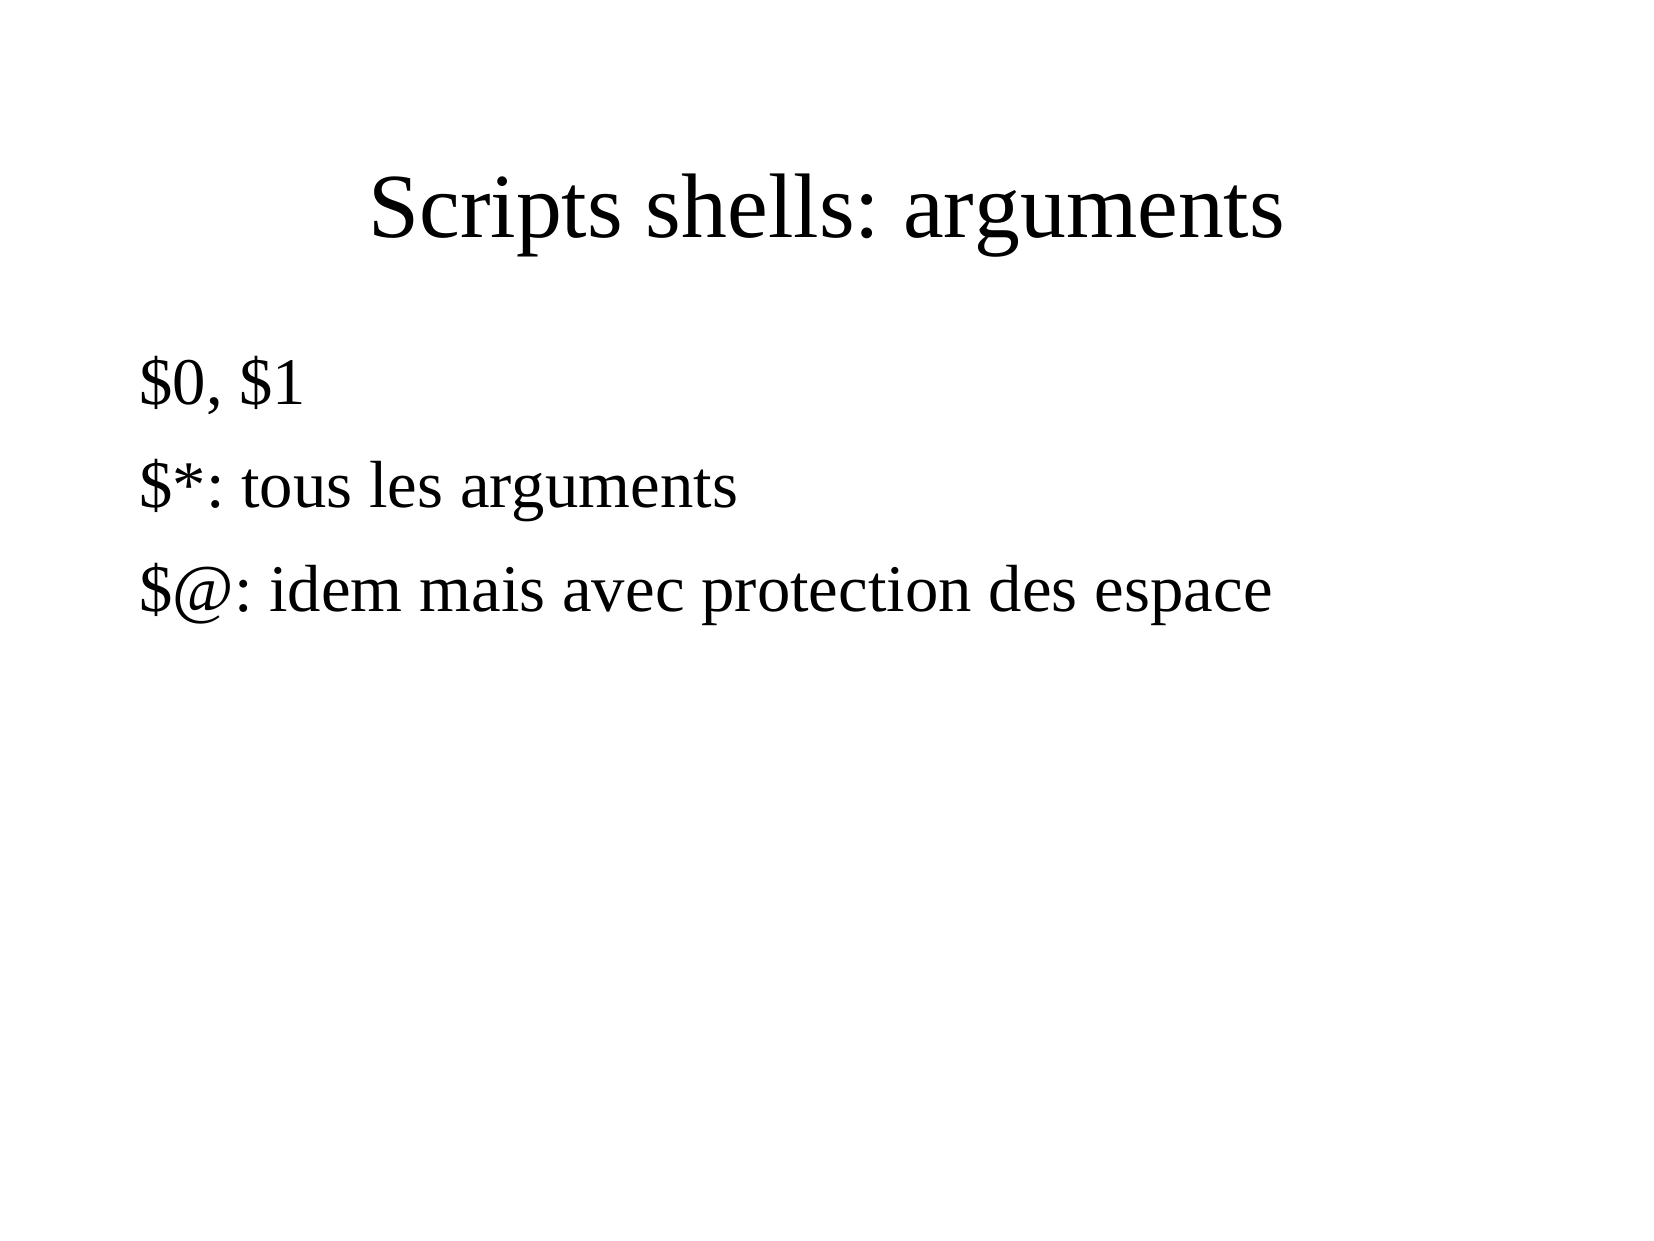

# Scripts shells: arguments
$0, $1
$*: tous les arguments
$@: idem mais avec protection des espace